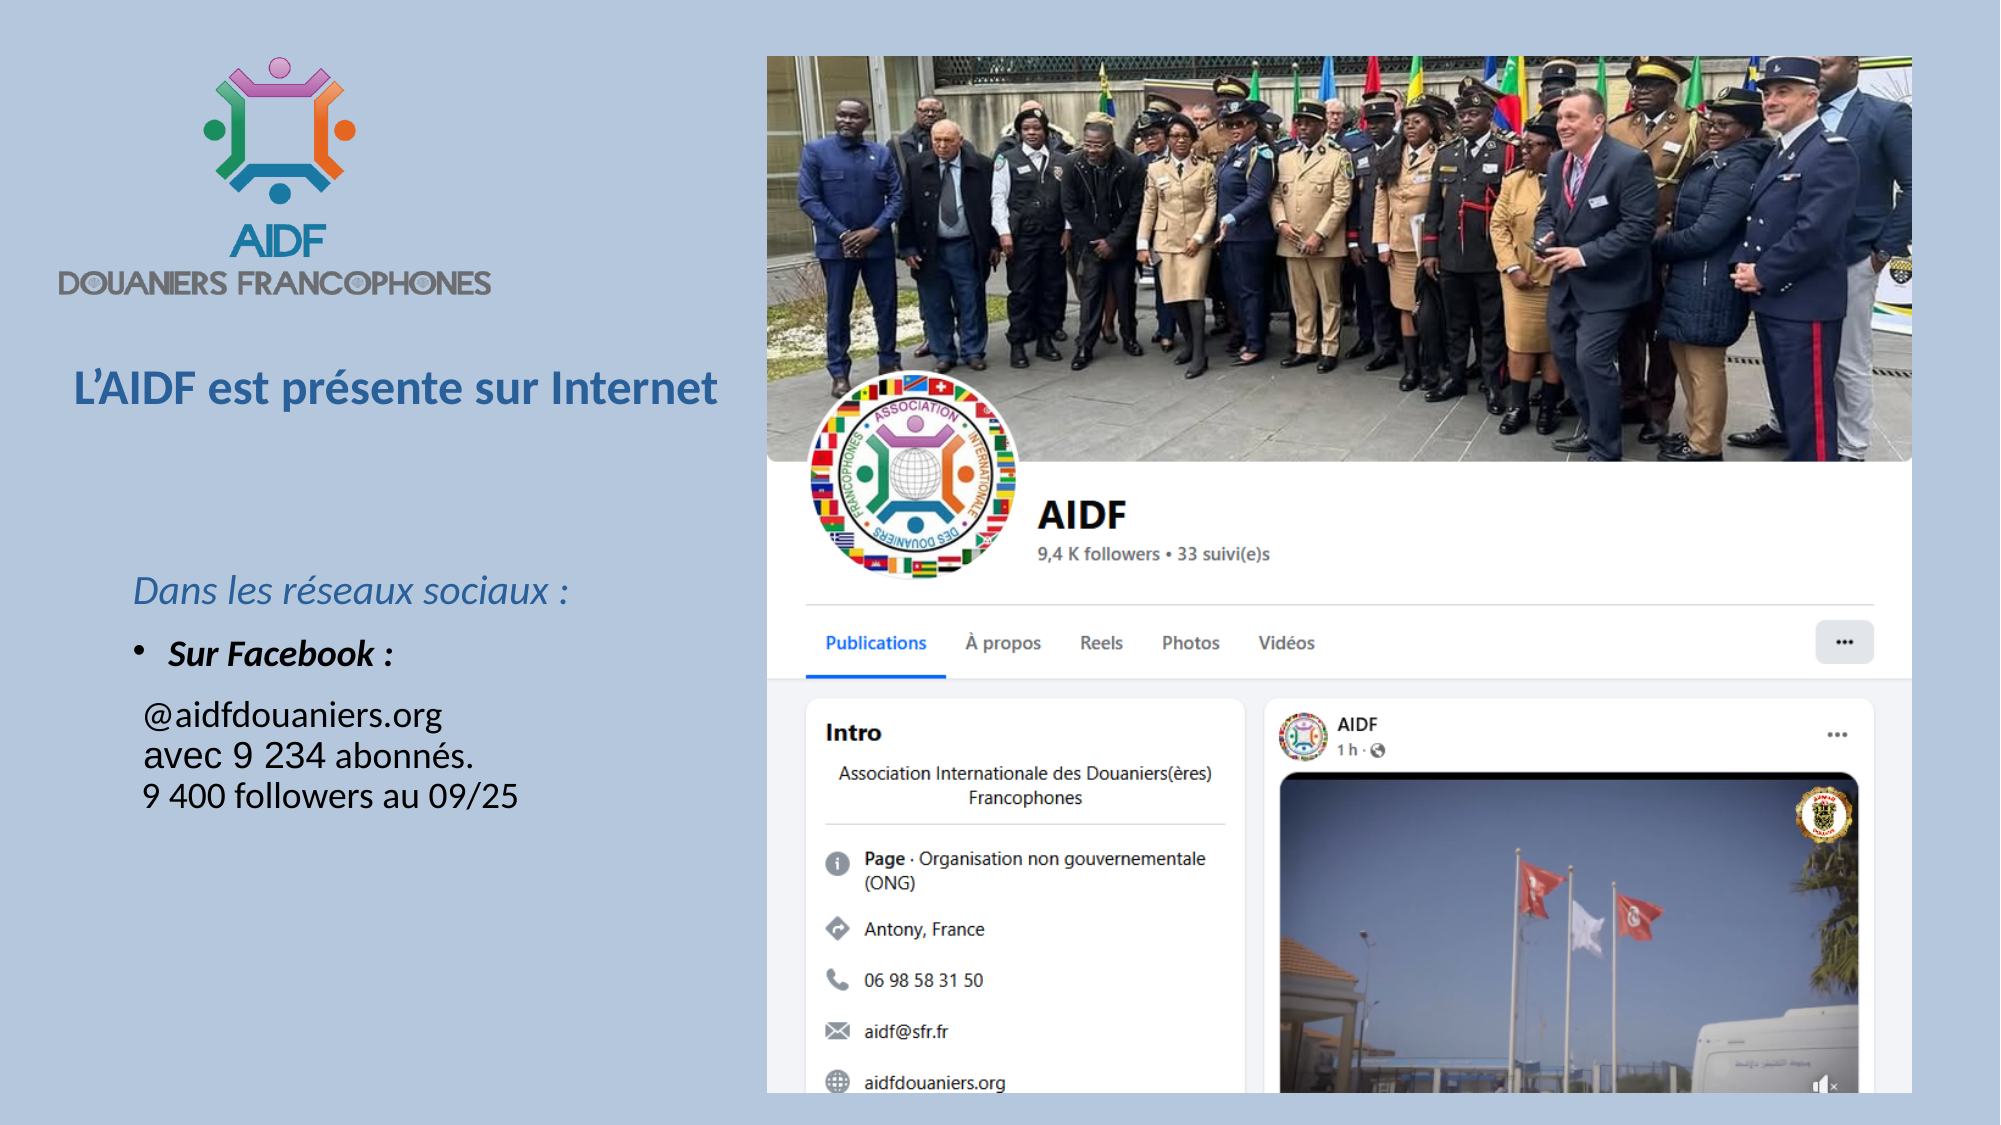

L’AIDF est présente sur Internet
Dans les réseaux sociaux :
Sur Facebook :
 @aidfdouaniers.org
 avec 9 234 abonnés.
 9 400 followers au 09/25